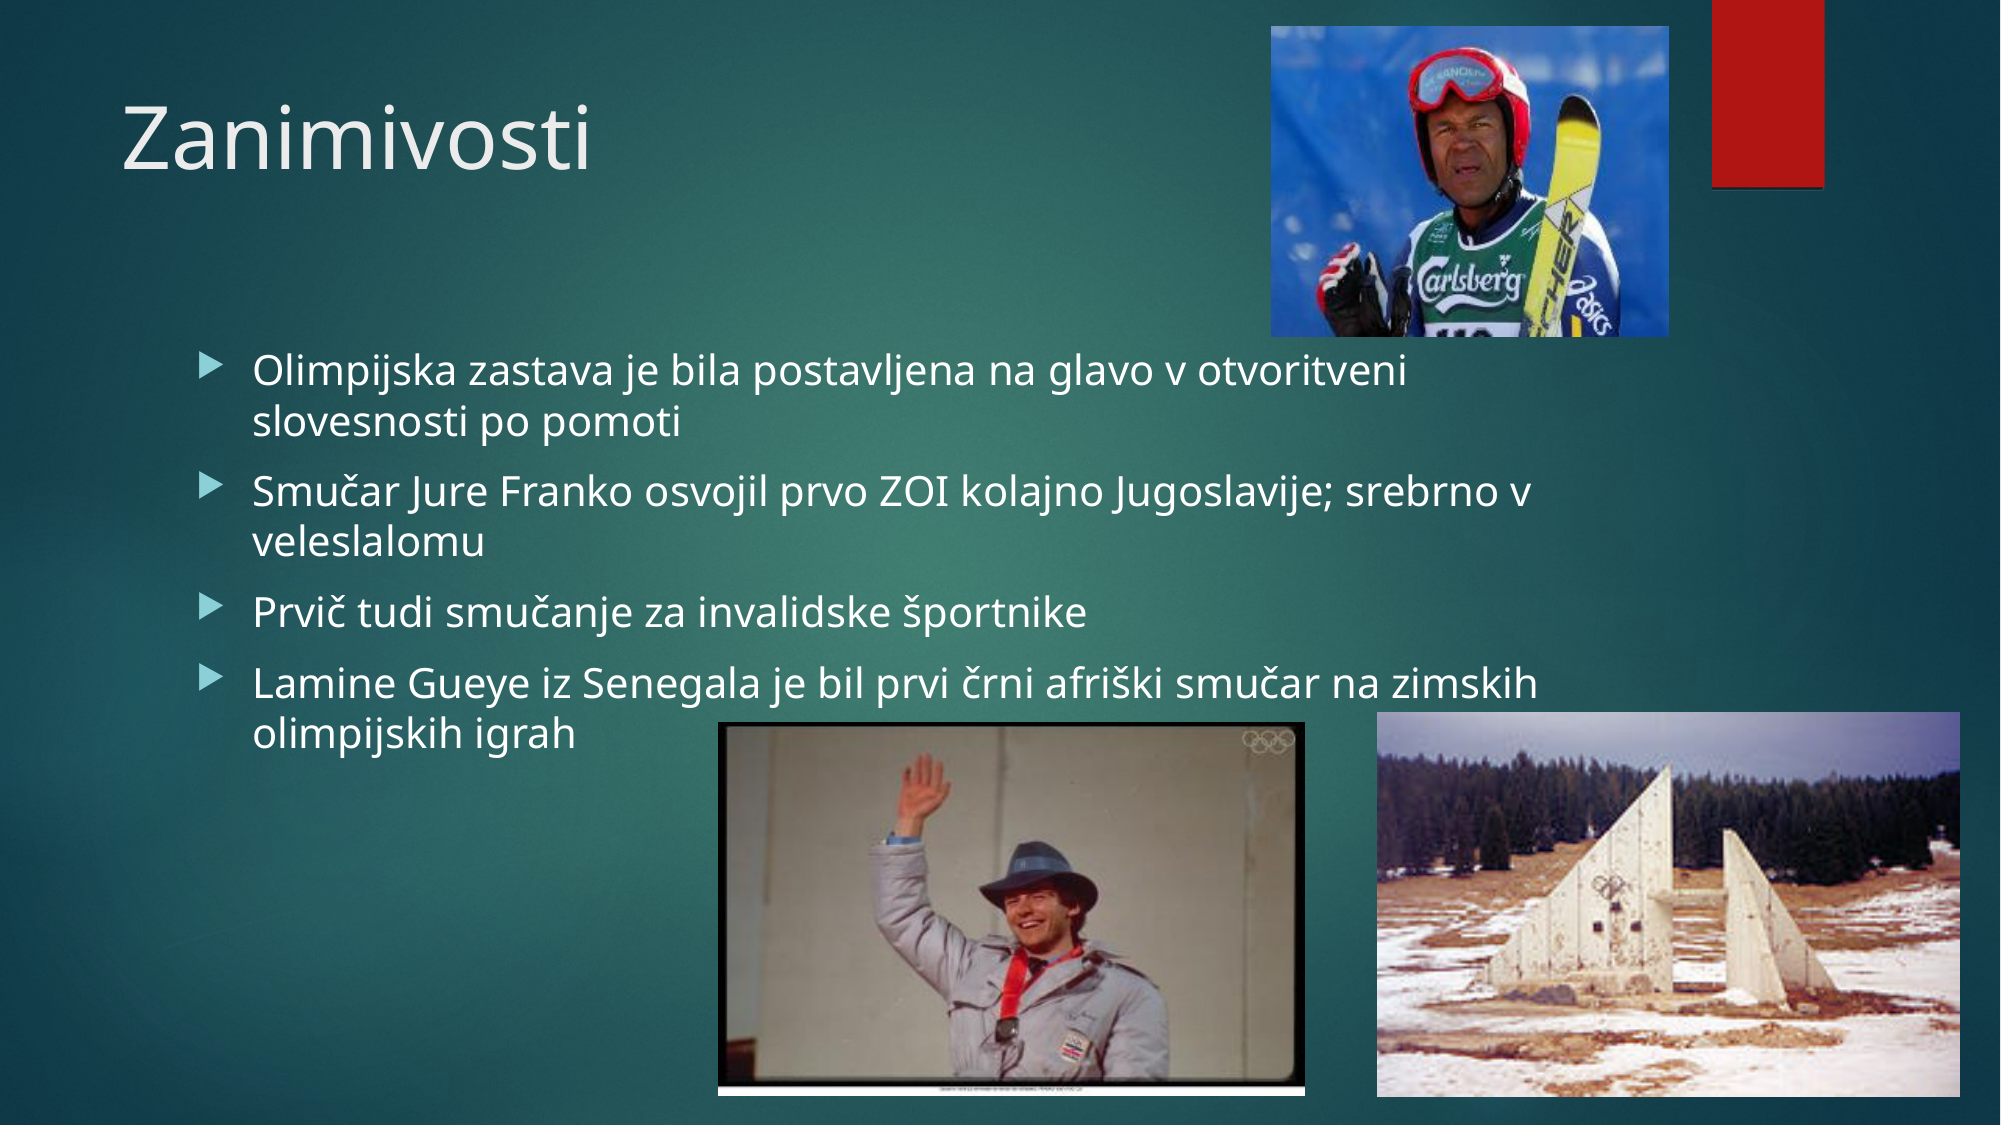

# Zanimivosti
Olimpijska zastava je bila postavljena na glavo v otvoritveni slovesnosti po pomoti
Smučar Jure Franko osvojil prvo ZOI kolajno Jugoslavije; srebrno v veleslalomu
Prvič tudi smučanje za invalidske športnike
Lamine Gueye iz Senegala je bil prvi črni afriški smučar na zimskih olimpijskih igrah